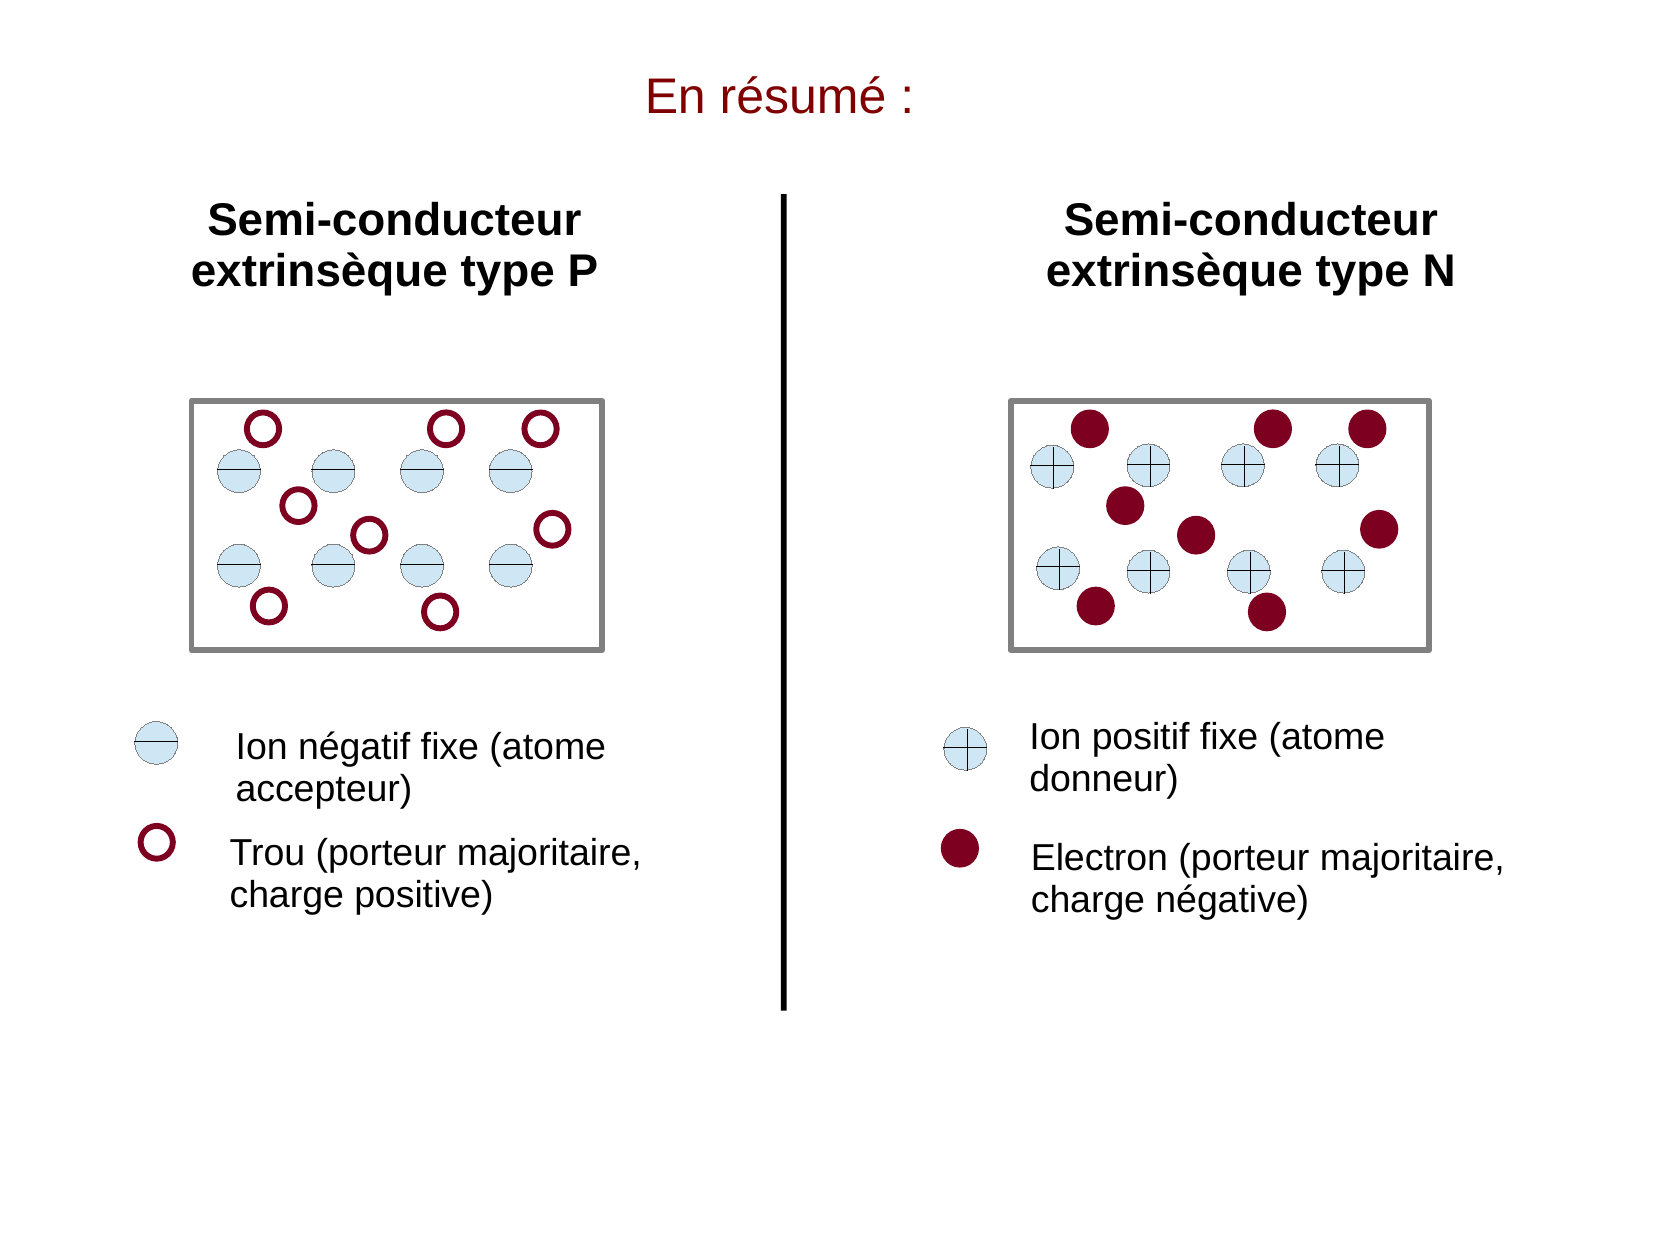

En résumé :
Semi-conducteur extrinsèque type P
Semi-conducteur extrinsèque type N
Ion positif fixe (atome donneur)
Ion négatif fixe (atome accepteur)
Trou (porteur majoritaire, charge positive)
Electron (porteur majoritaire, charge négative)